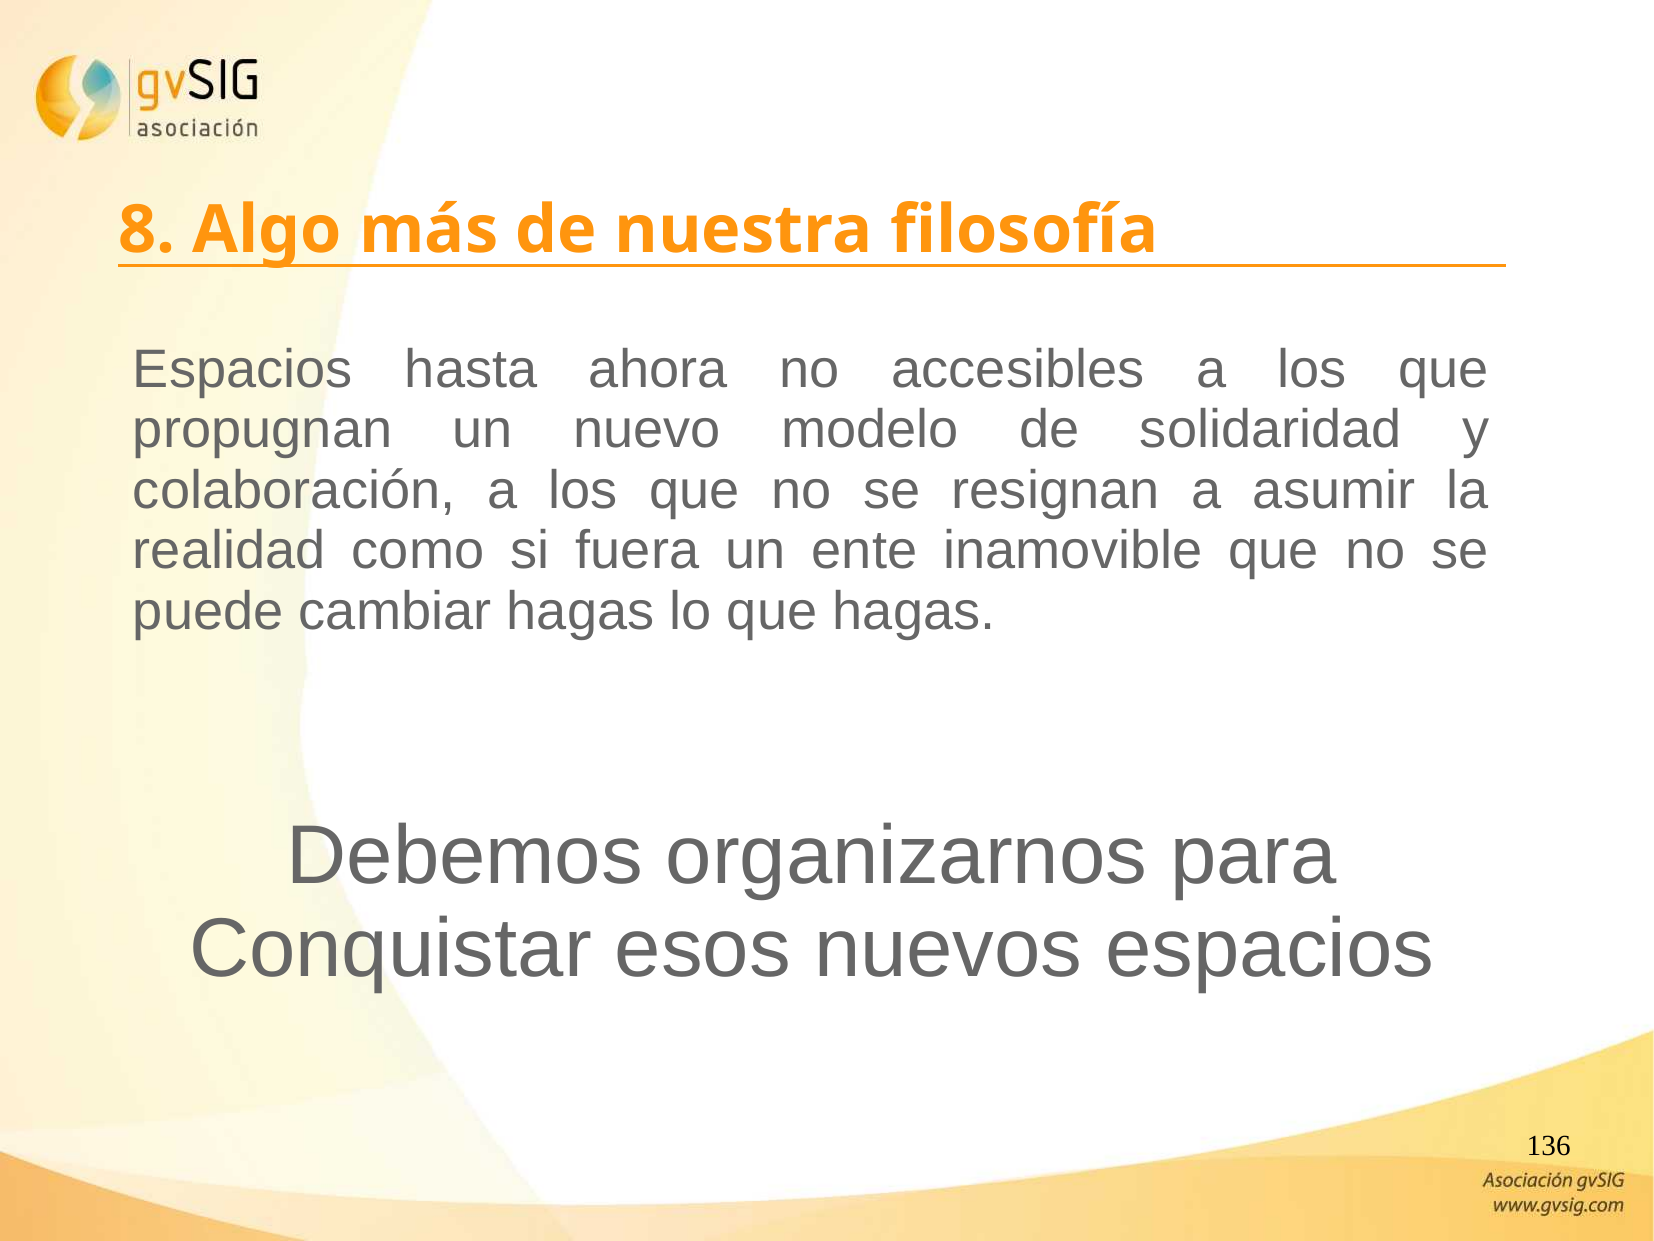

# 8. Algo más de nuestra filosofía
Espacios hasta ahora no accesibles a los que propugnan un nuevo modelo de solidaridad y colaboración, a los que no se resignan a asumir la realidad como si fuera un ente inamovible que no se puede cambiar hagas lo que hagas.
Debemos organizarnos para Conquistar esos nuevos espacios
136